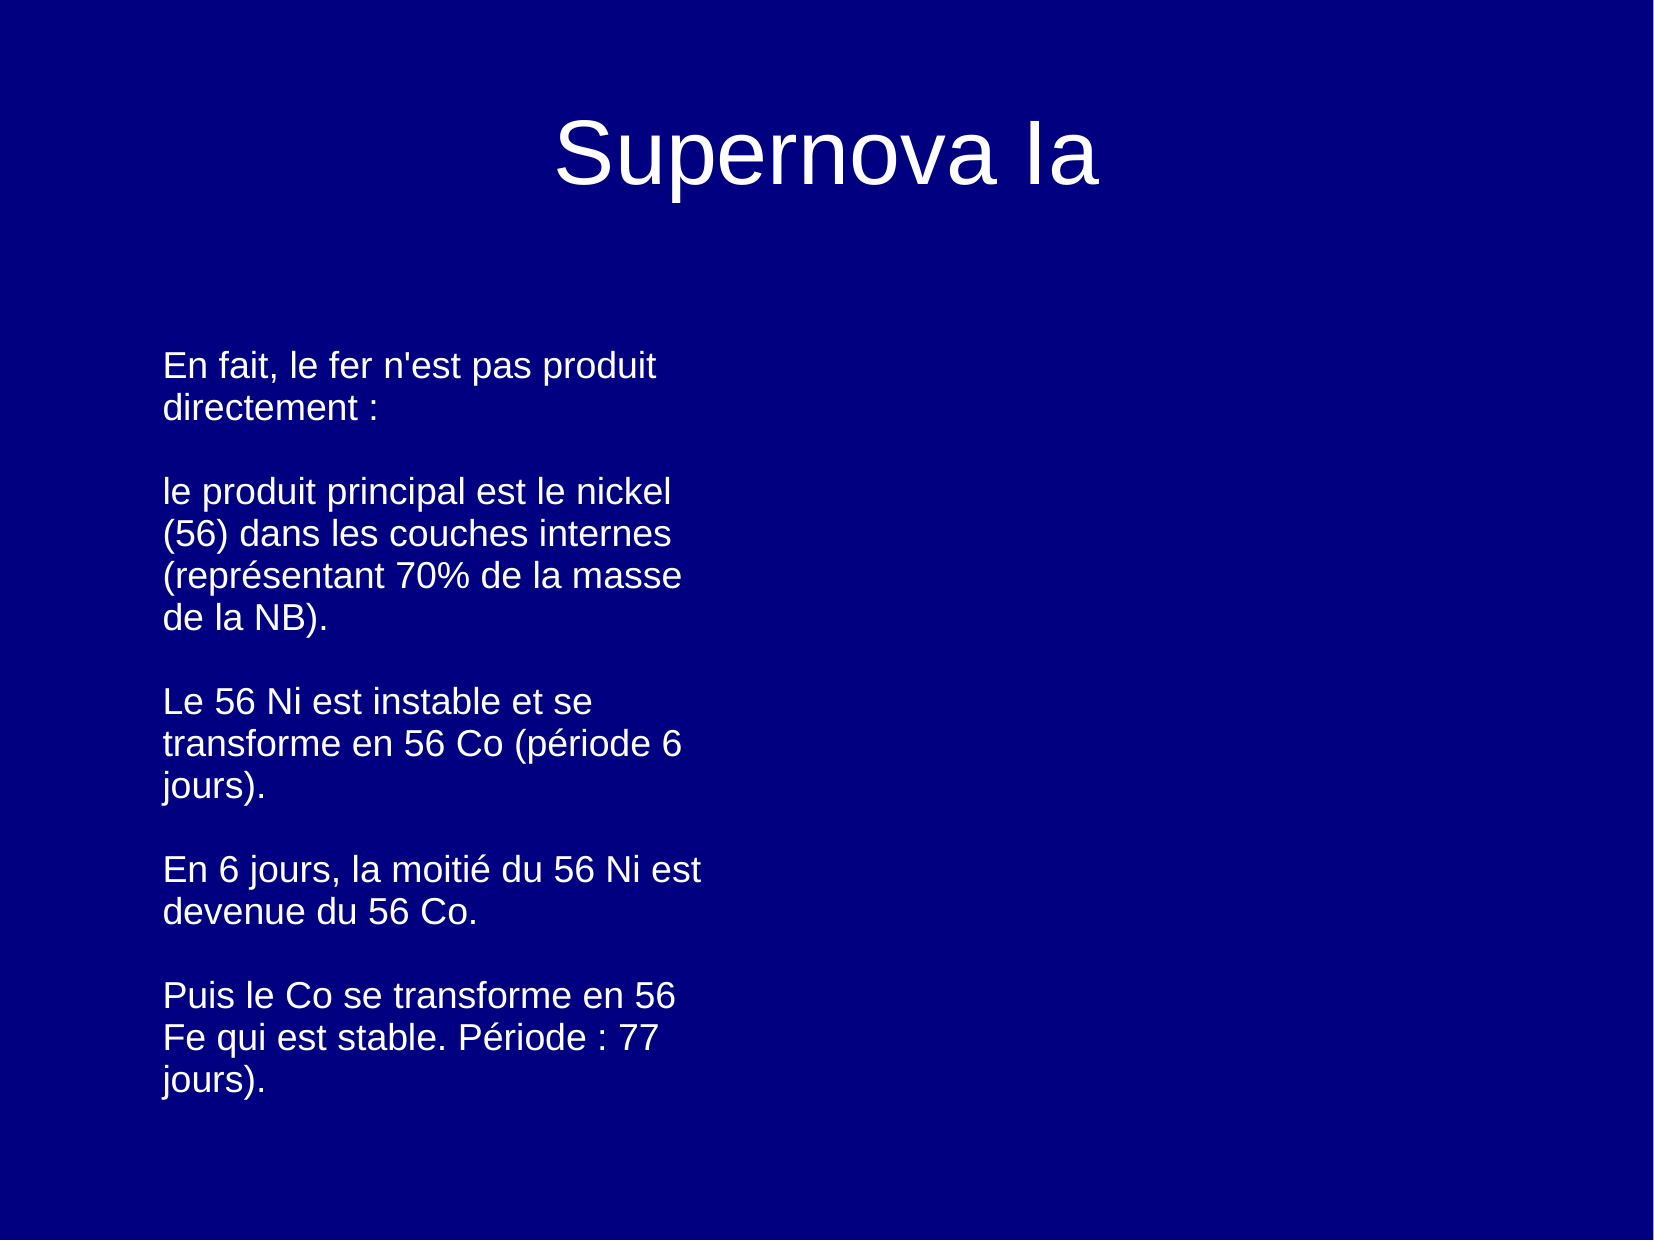

# Supernova Ia
En fait, le fer n'est pas produit directement :
le produit principal est le nickel (56) dans les couches internes (représentant 70% de la masse de la NB).
Le 56 Ni est instable et se transforme en 56 Co (période 6 jours).
En 6 jours, la moitié du 56 Ni est devenue du 56 Co.
Puis le Co se transforme en 56 Fe qui est stable. Période : 77 jours).